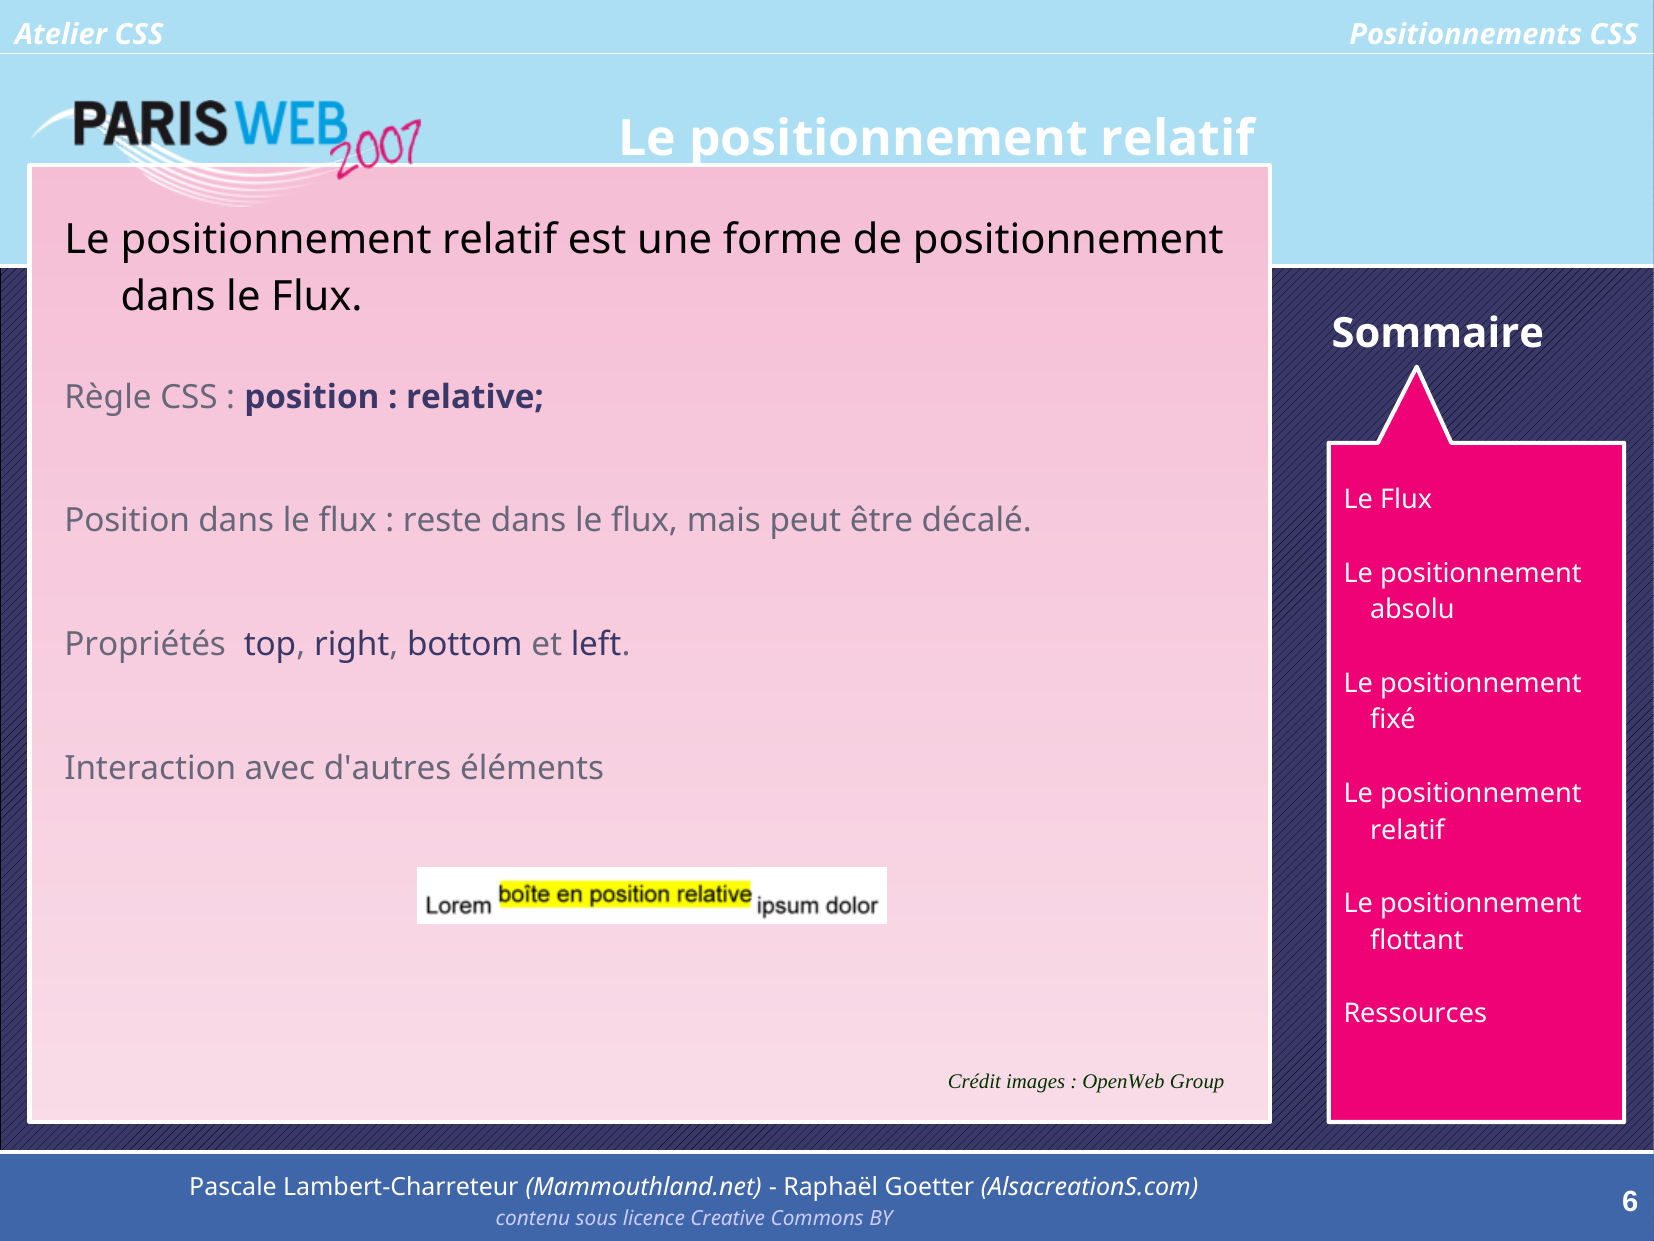

Positionnements CSS
Le positionnement relatif
# Le positionnement relatif est une forme de positionnement dans le Flux.
Règle CSS : position : relative;
Position dans le flux : reste dans le flux, mais peut être décalé.
Propriétés top, right, bottom et left.
Interaction avec d'autres éléments
Le Flux
Le positionnement absolu
Le positionnement fixé
Le positionnement relatif
Le positionnement flottant
Ressources
Crédit images : OpenWeb Group
6